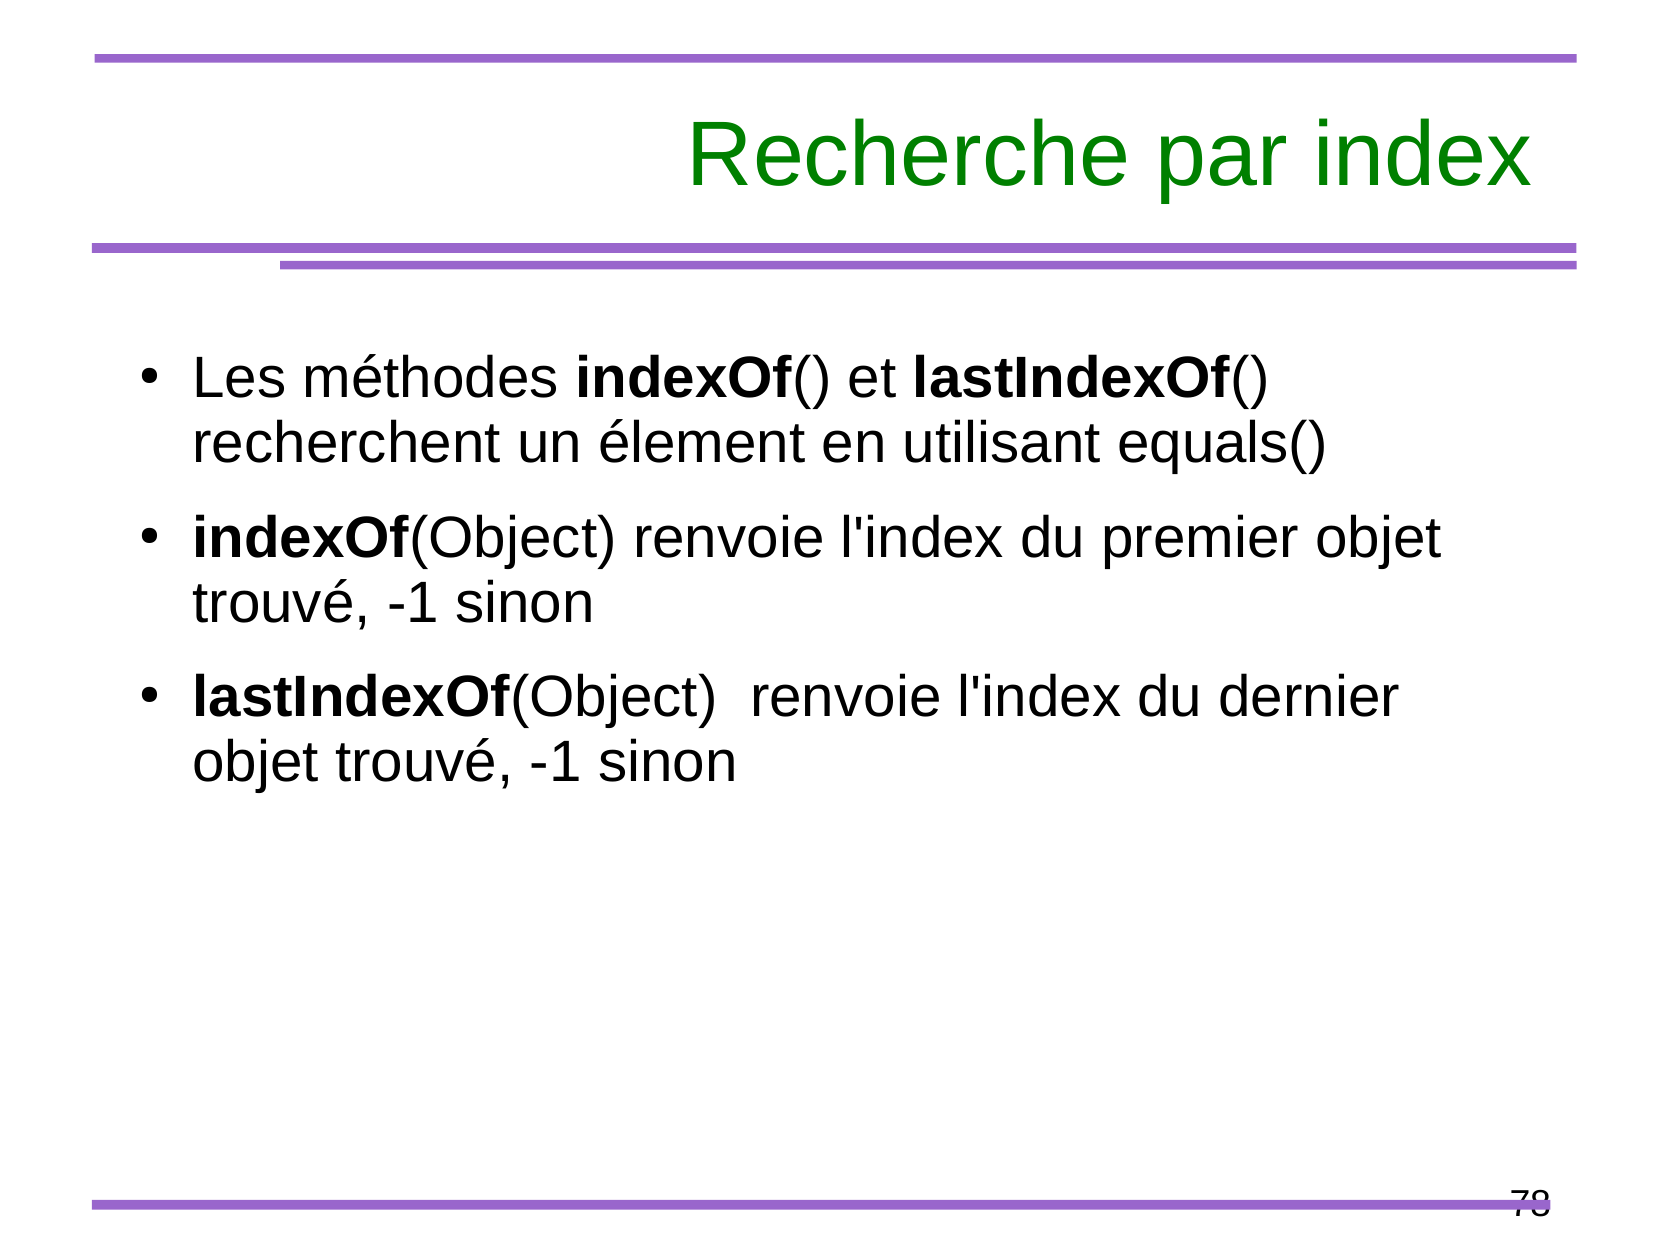

# Recherche par index
Les méthodes indexOf() et lastIndexOf() recherchent un élement en utilisant equals()
indexOf(Object) renvoie l'index du premier objet trouvé, -1 sinon
lastIndexOf(Object) renvoie l'index du dernier objet trouvé, -1 sinon